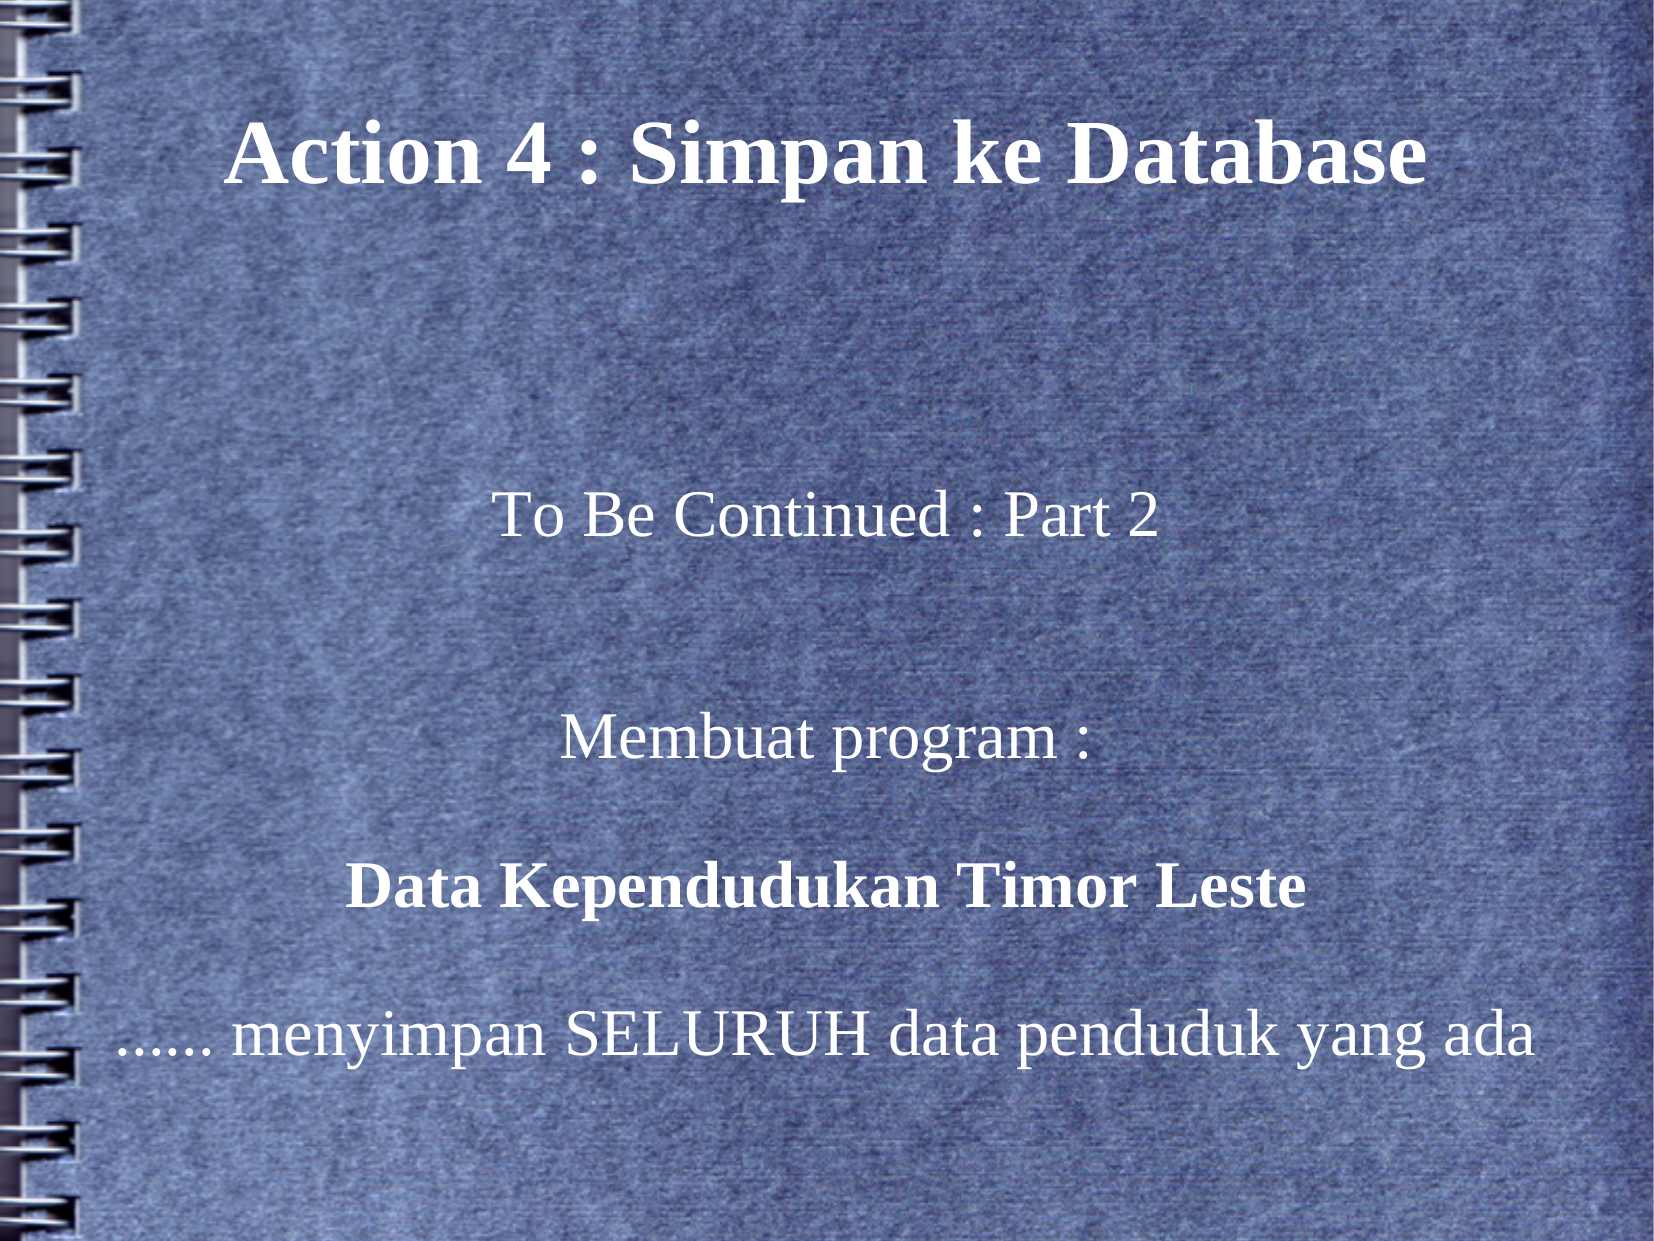

# Action 4 : Simpan ke Database
To Be Continued : Part 2
Membuat program :
Data Kependudukan Timor Leste
...... menyimpan SELURUH data penduduk yang ada